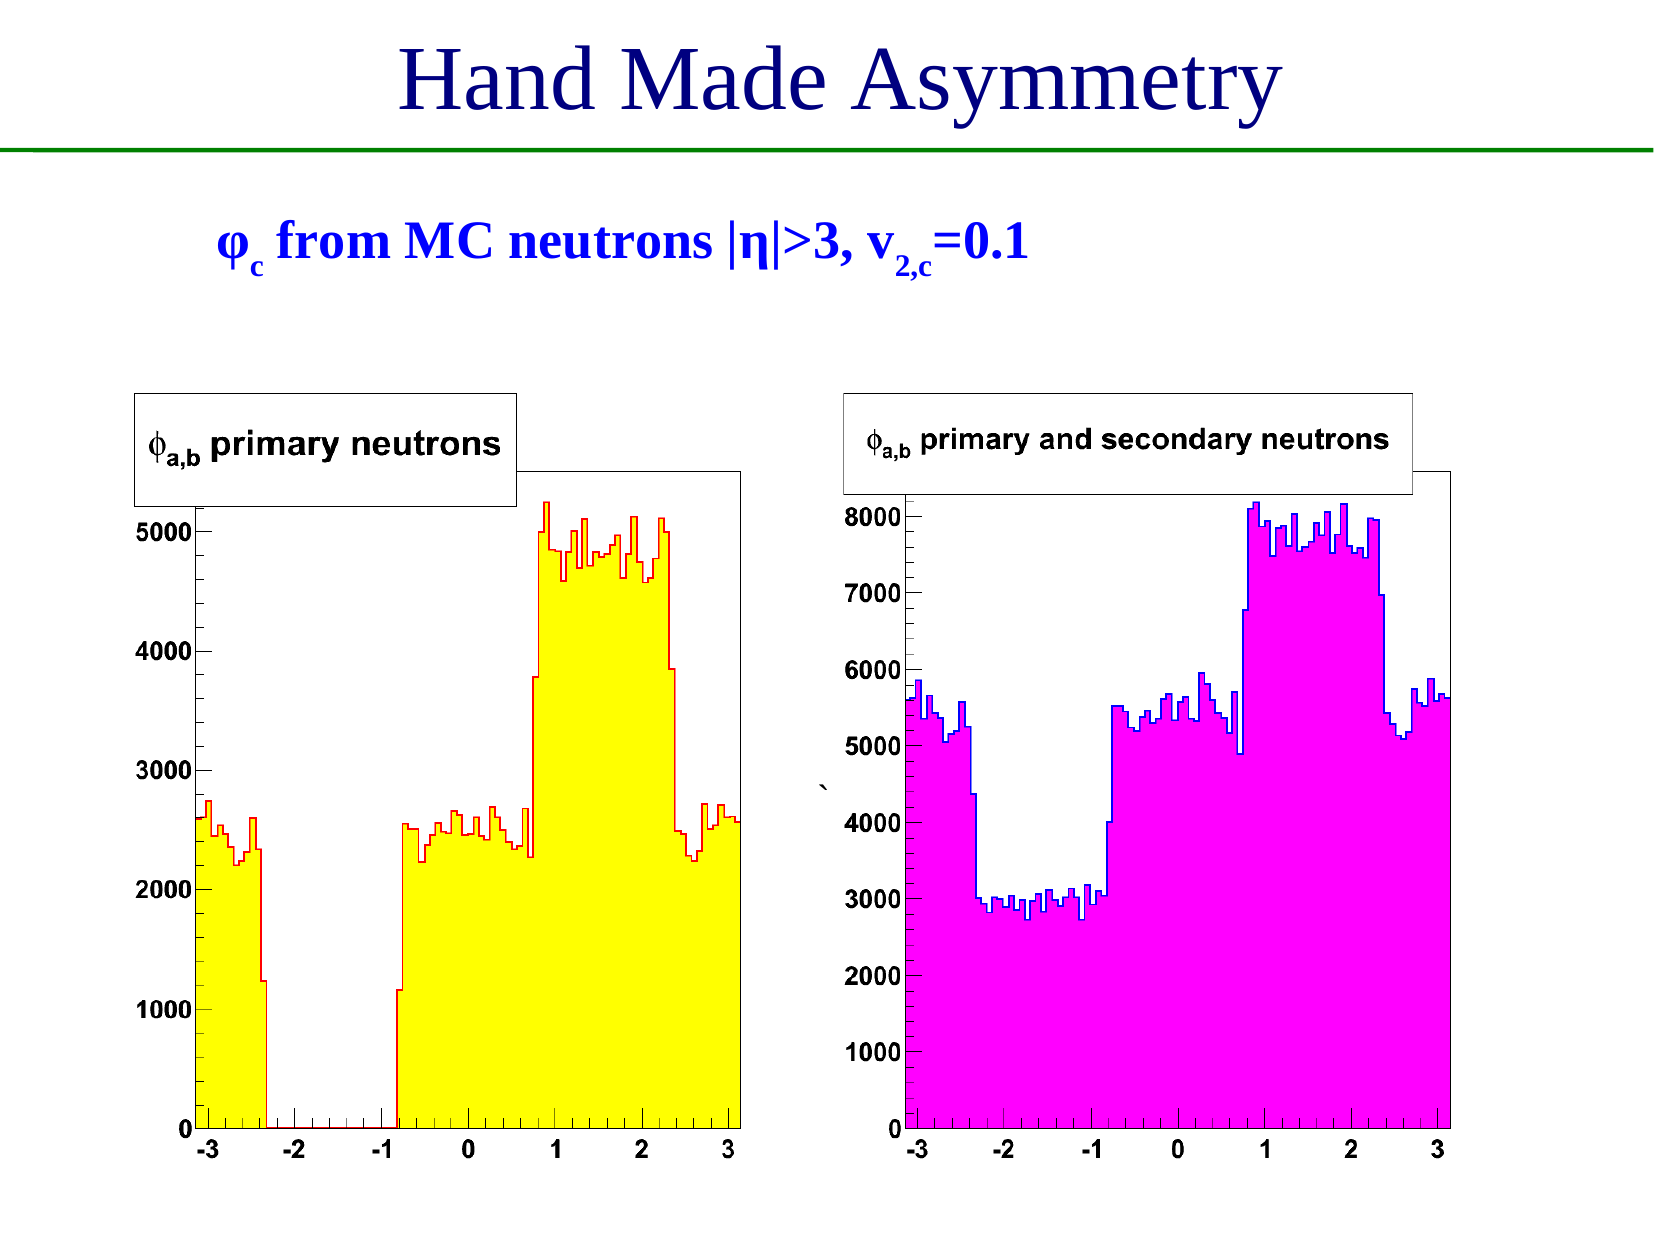

# Hand Made Asymmetry
φc from MC neutrons |η|>3, v2,c=0.1
`